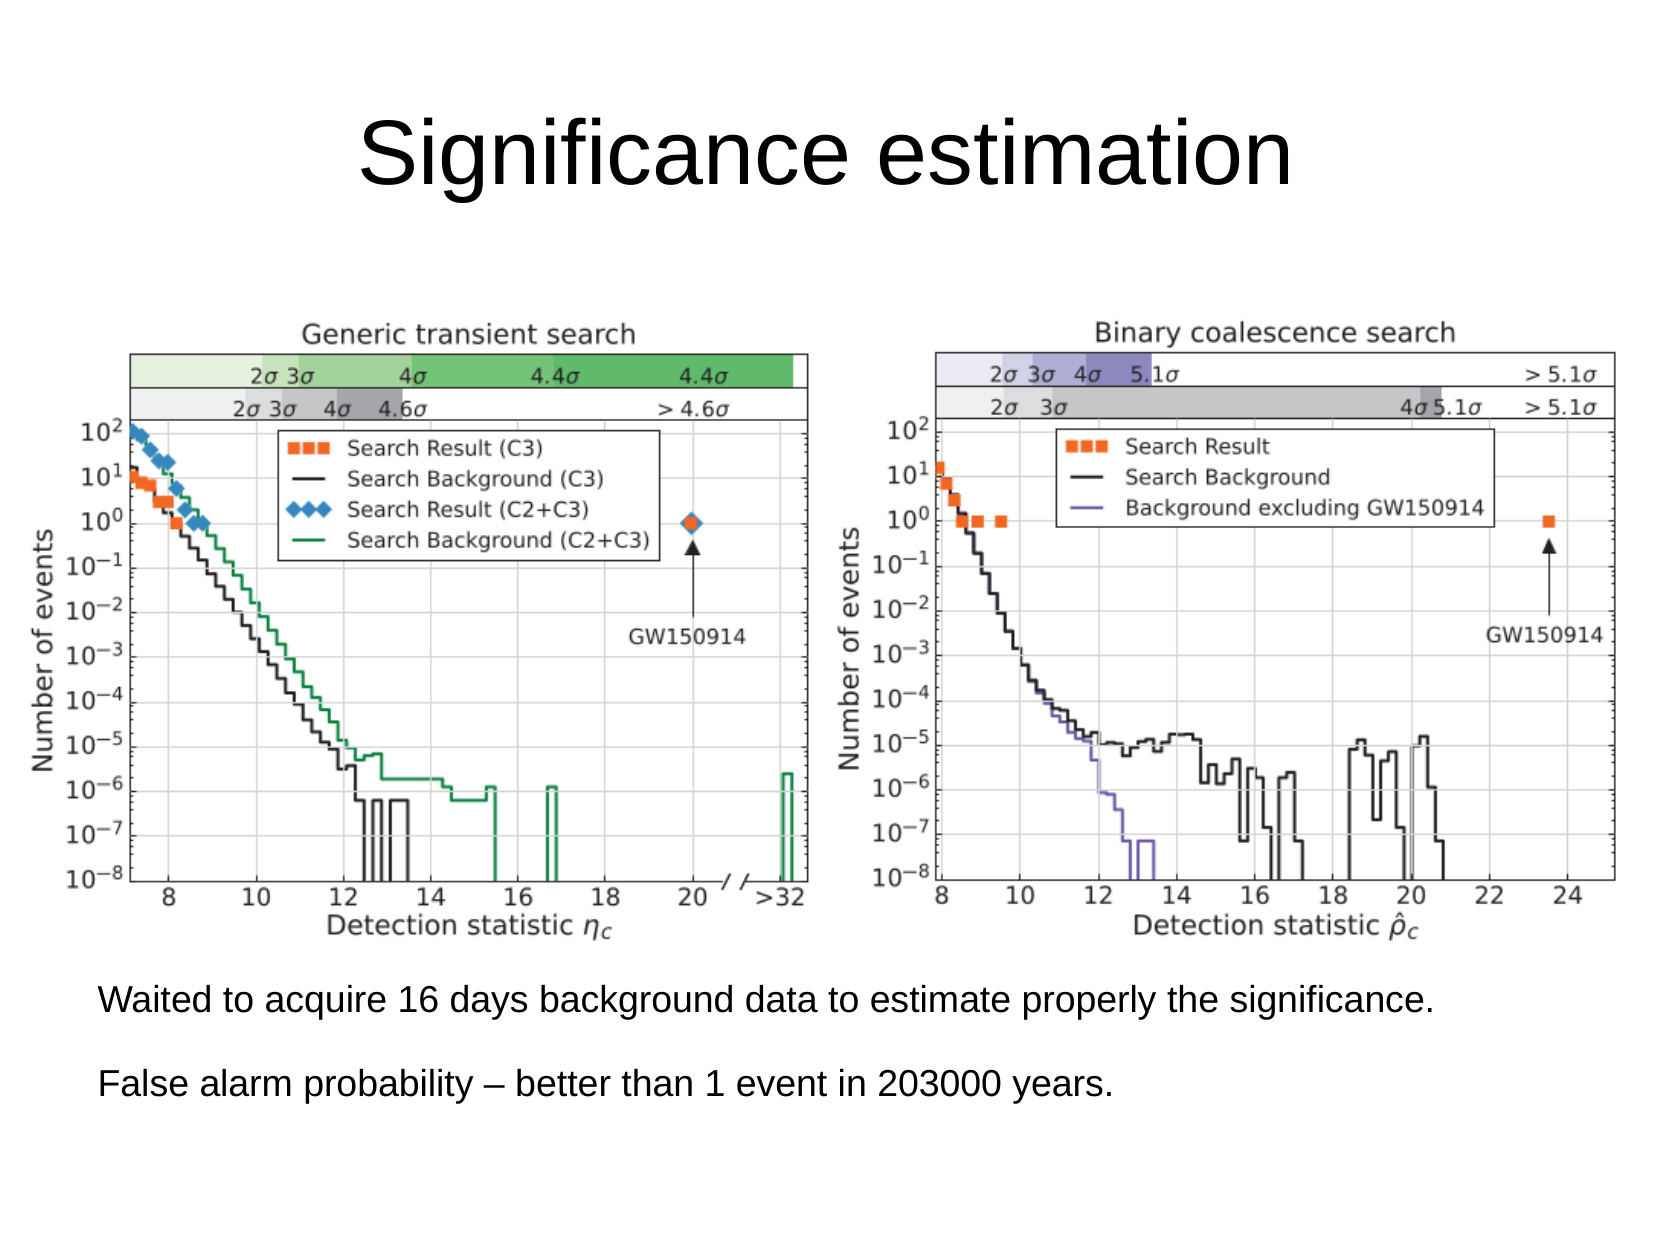

# Significance estimation
Waited to acquire 16 days background data to estimate properly the significance.
False alarm probability – better than 1 event in 203000 years.